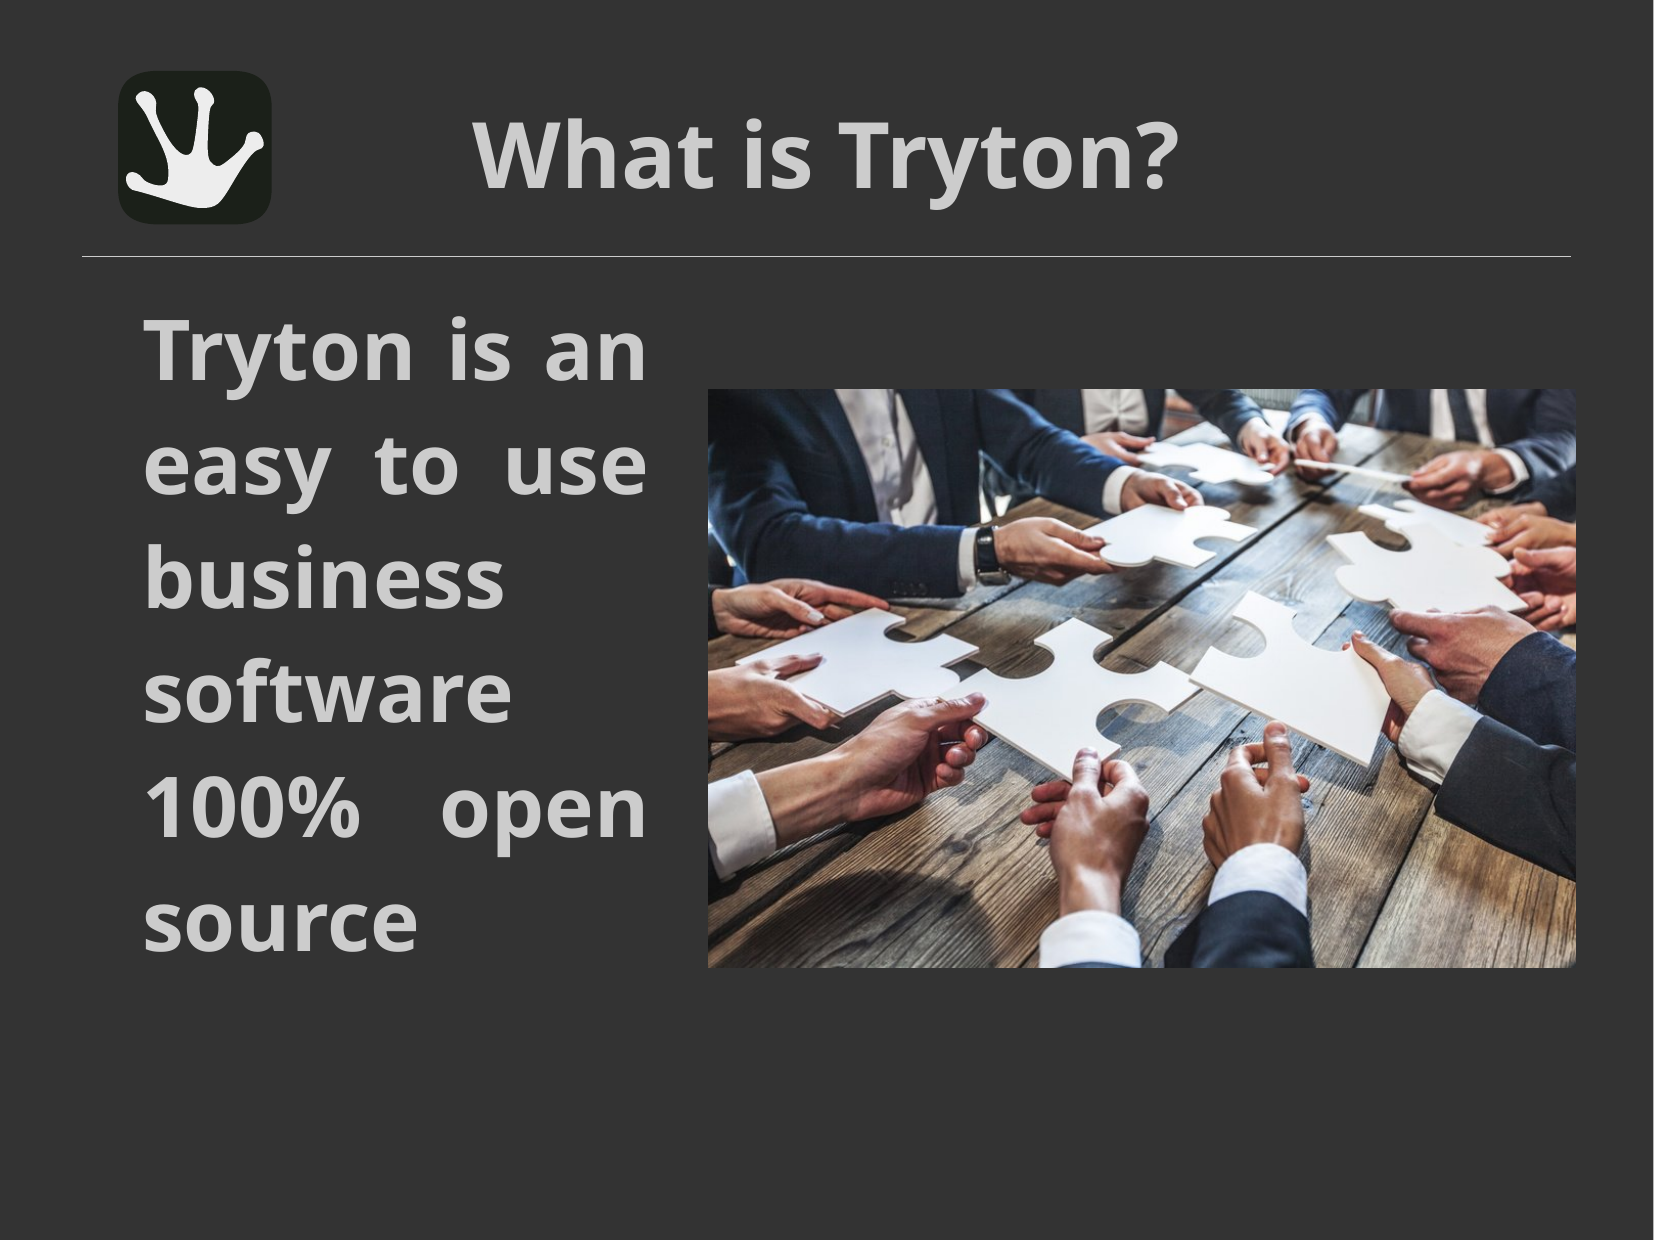

# What is Tryton?
Tryton is an easy to use business software 100% open source